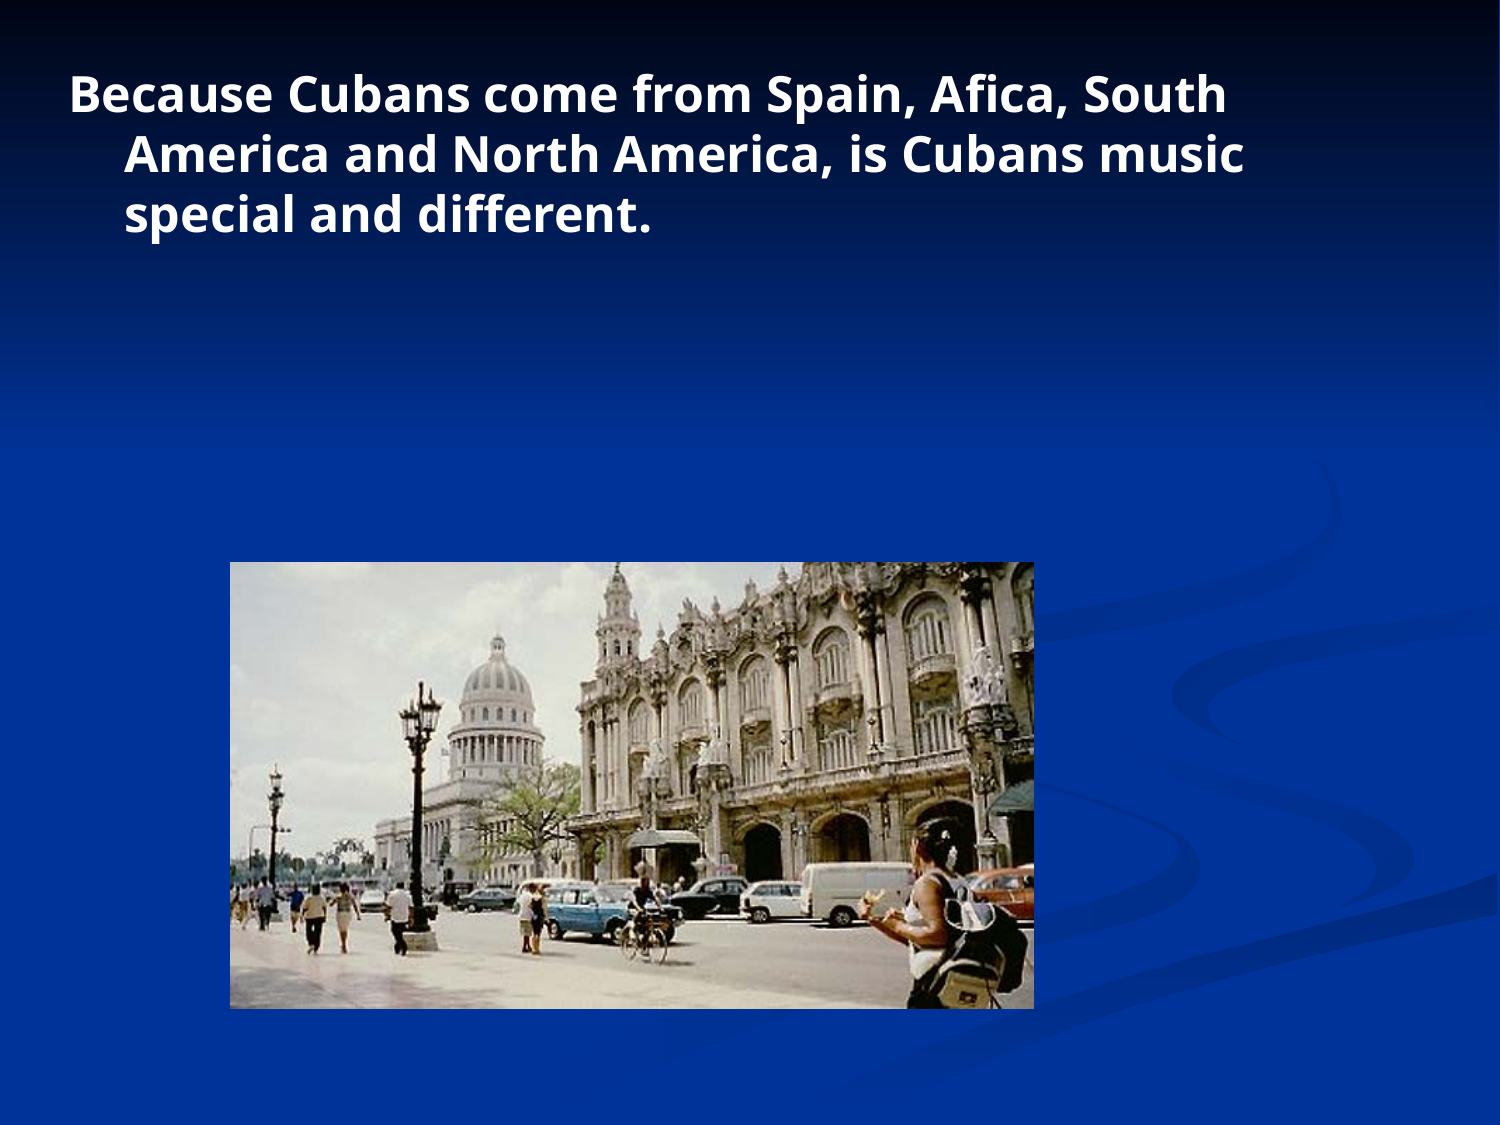

# Because Cubans come from Spain, Afica, South America and North America, is Cubans music special and different.